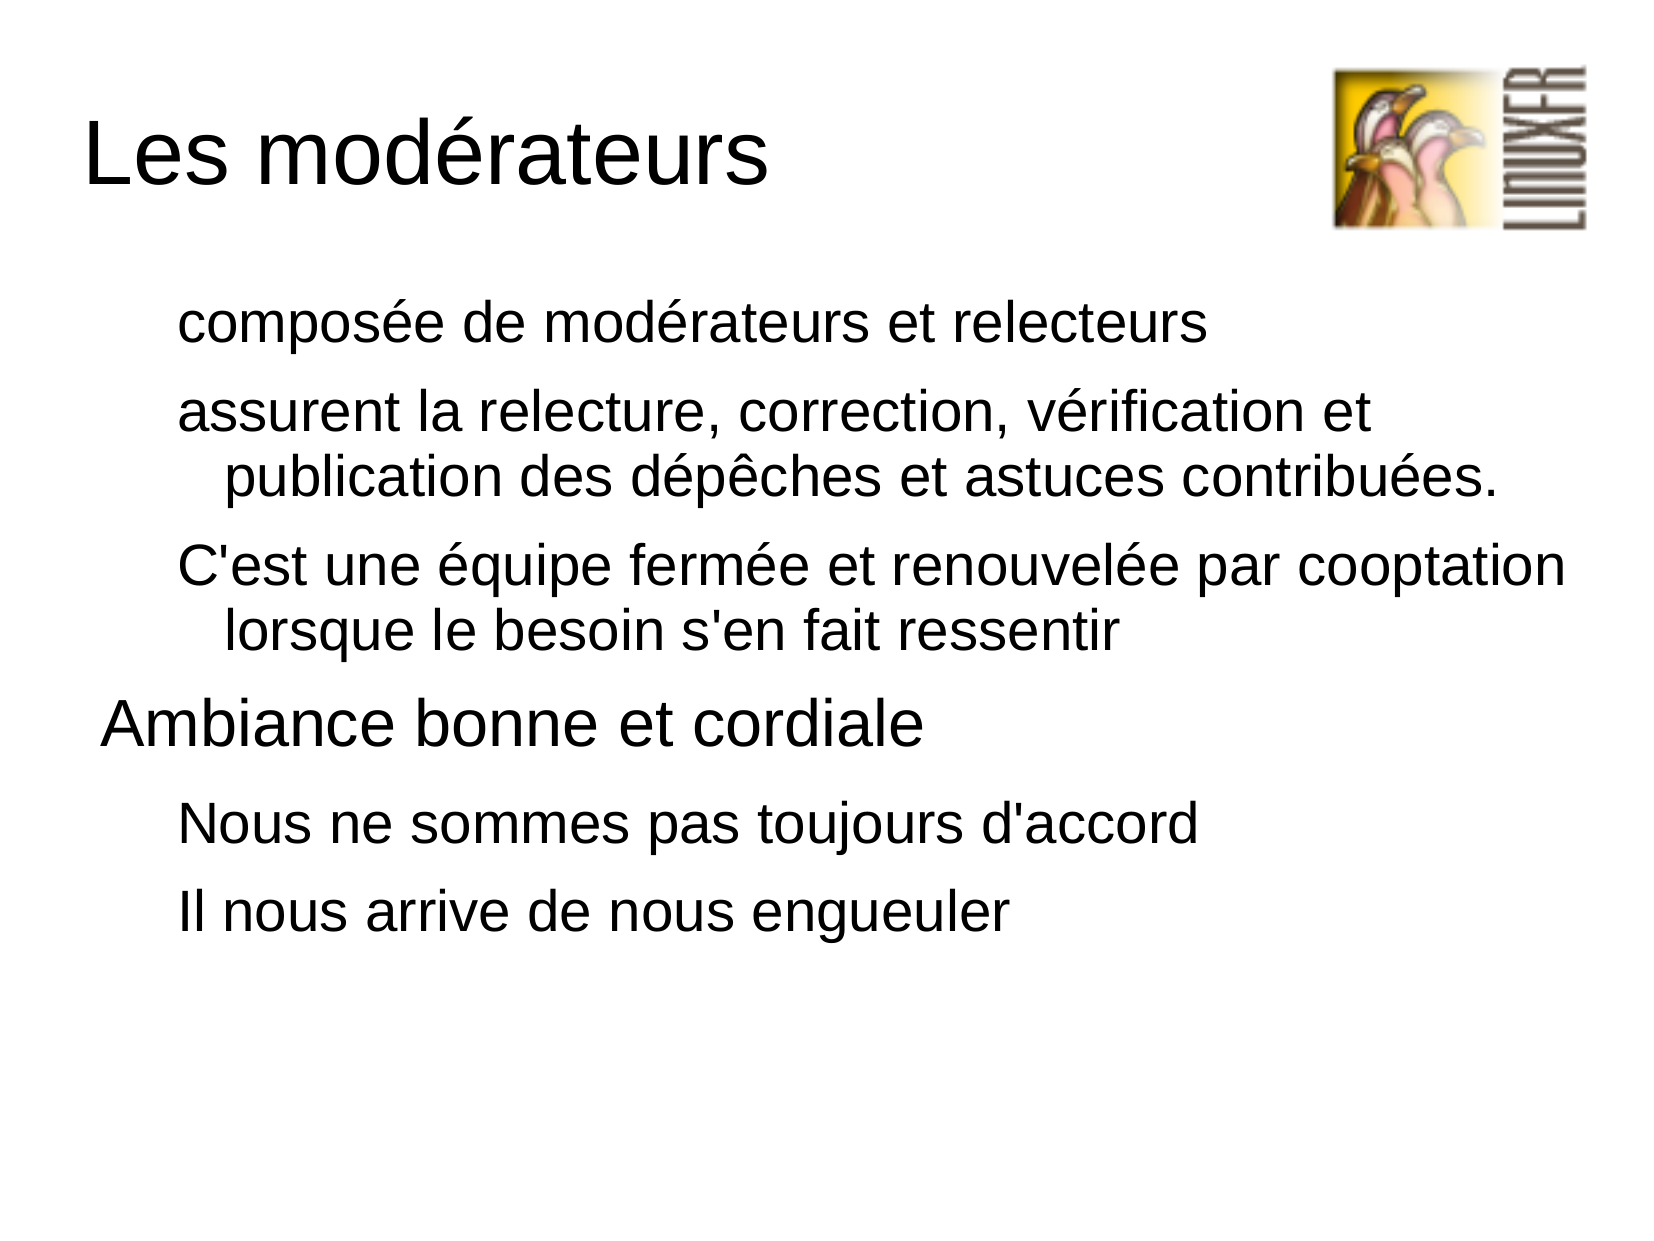

# Les modérateurs
composée de modérateurs et relecteurs
assurent la relecture, correction, vérification et publication des dépêches et astuces contribuées.
C'est une équipe fermée et renouvelée par cooptation lorsque le besoin s'en fait ressentir
Ambiance bonne et cordiale
Nous ne sommes pas toujours d'accord
Il nous arrive de nous engueuler